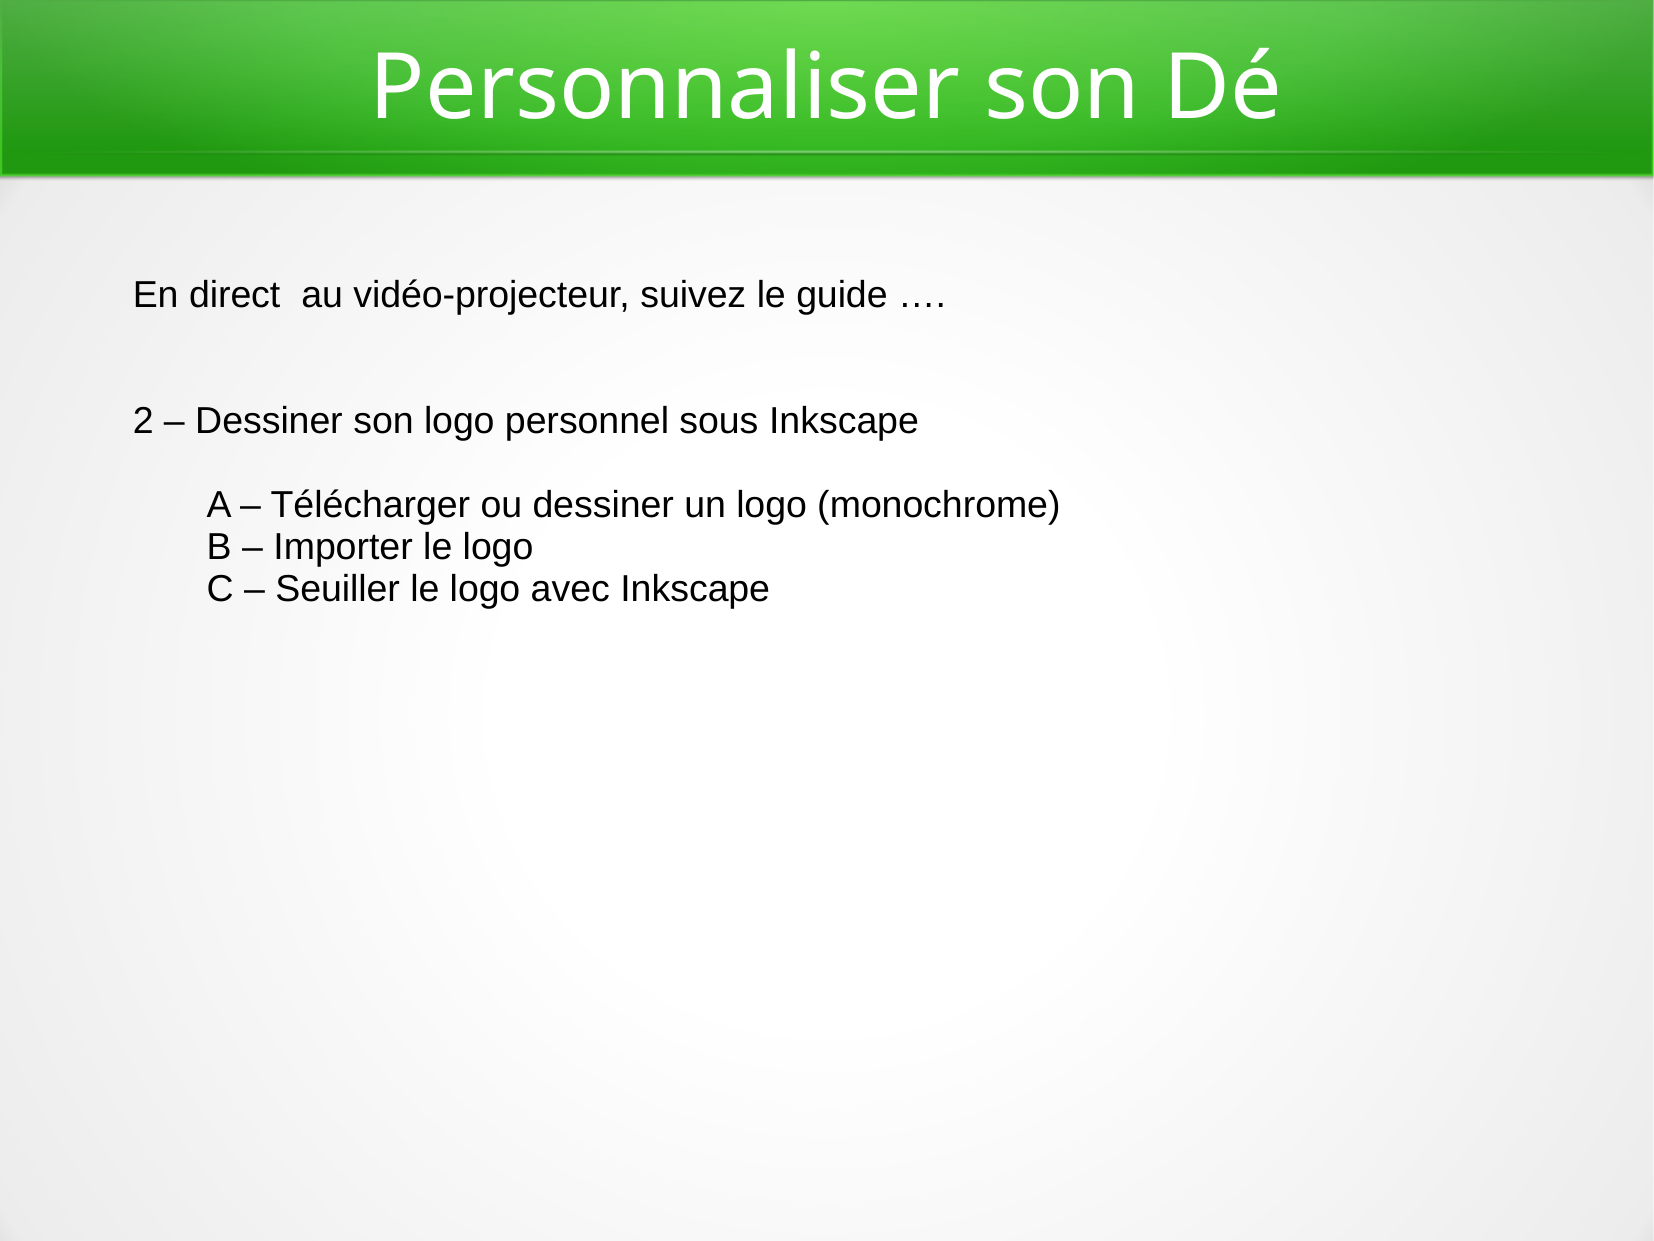

# Personnaliser son Dé
En direct  au vidéo-projecteur, suivez le guide ….
2 – Dessiner son logo personnel sous Inkscape
	A – Télécharger ou dessiner un logo (monochrome)
	B – Importer le logo
	C – Seuiller le logo avec Inkscape